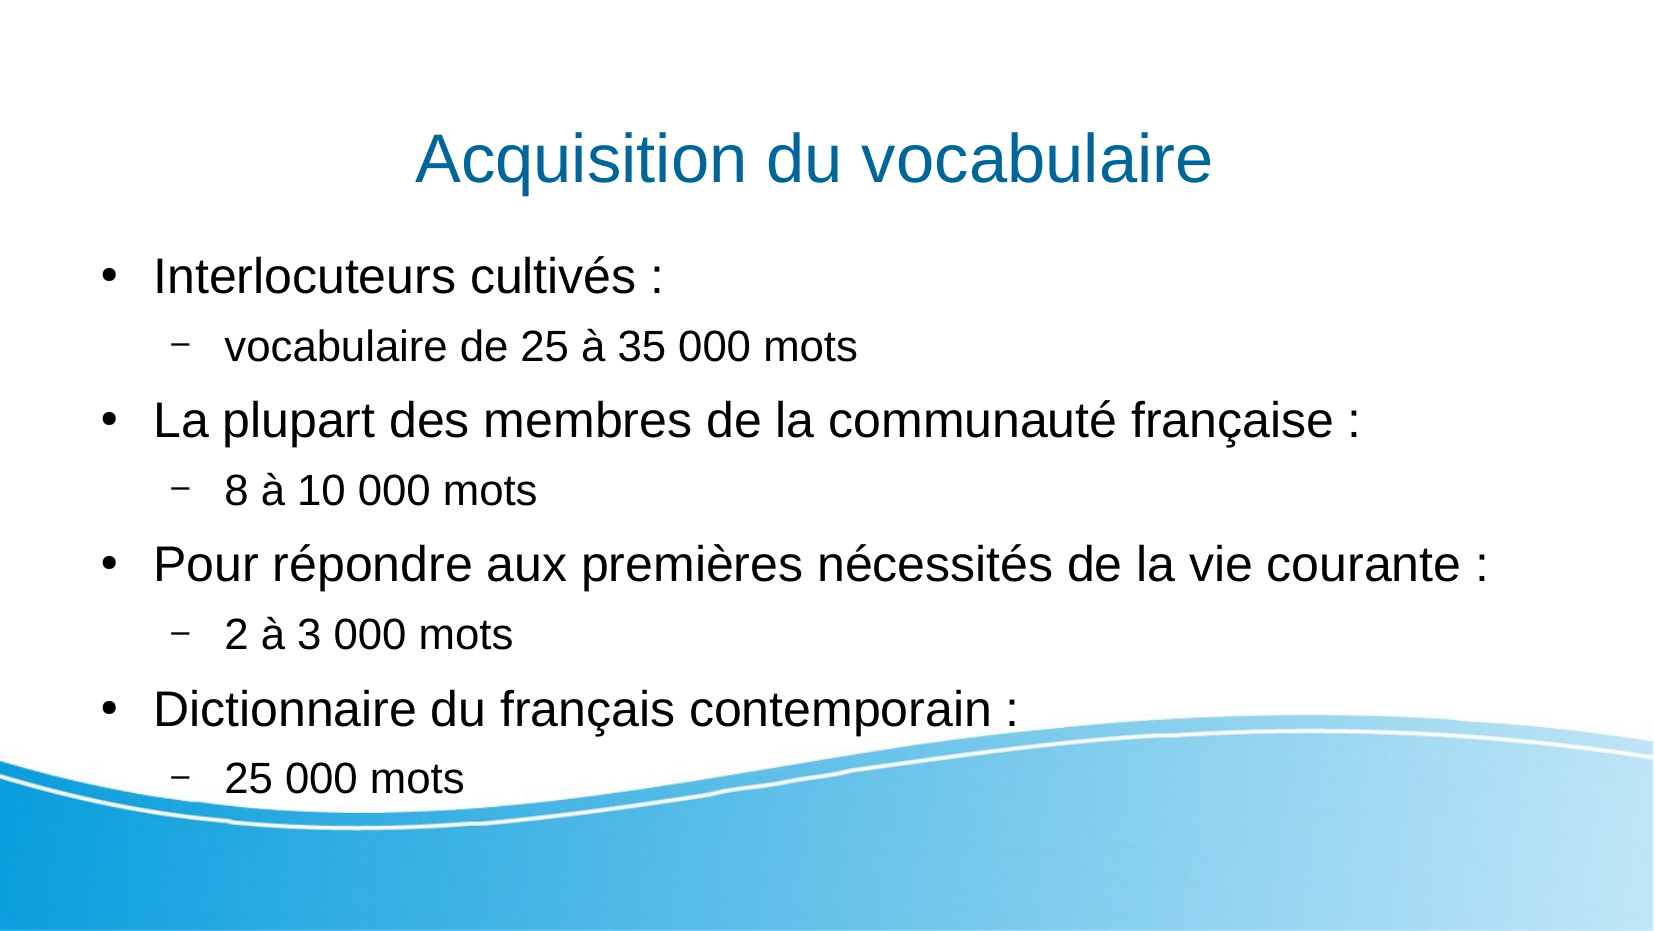

# Acquisition du vocabulaire
Interlocuteurs cultivés :
vocabulaire de 25 à 35 000 mots
La plupart des membres de la communauté française :
8 à 10 000 mots
Pour répondre aux premières nécessités de la vie courante :
2 à 3 000 mots
Dictionnaire du français contemporain :
25 000 mots